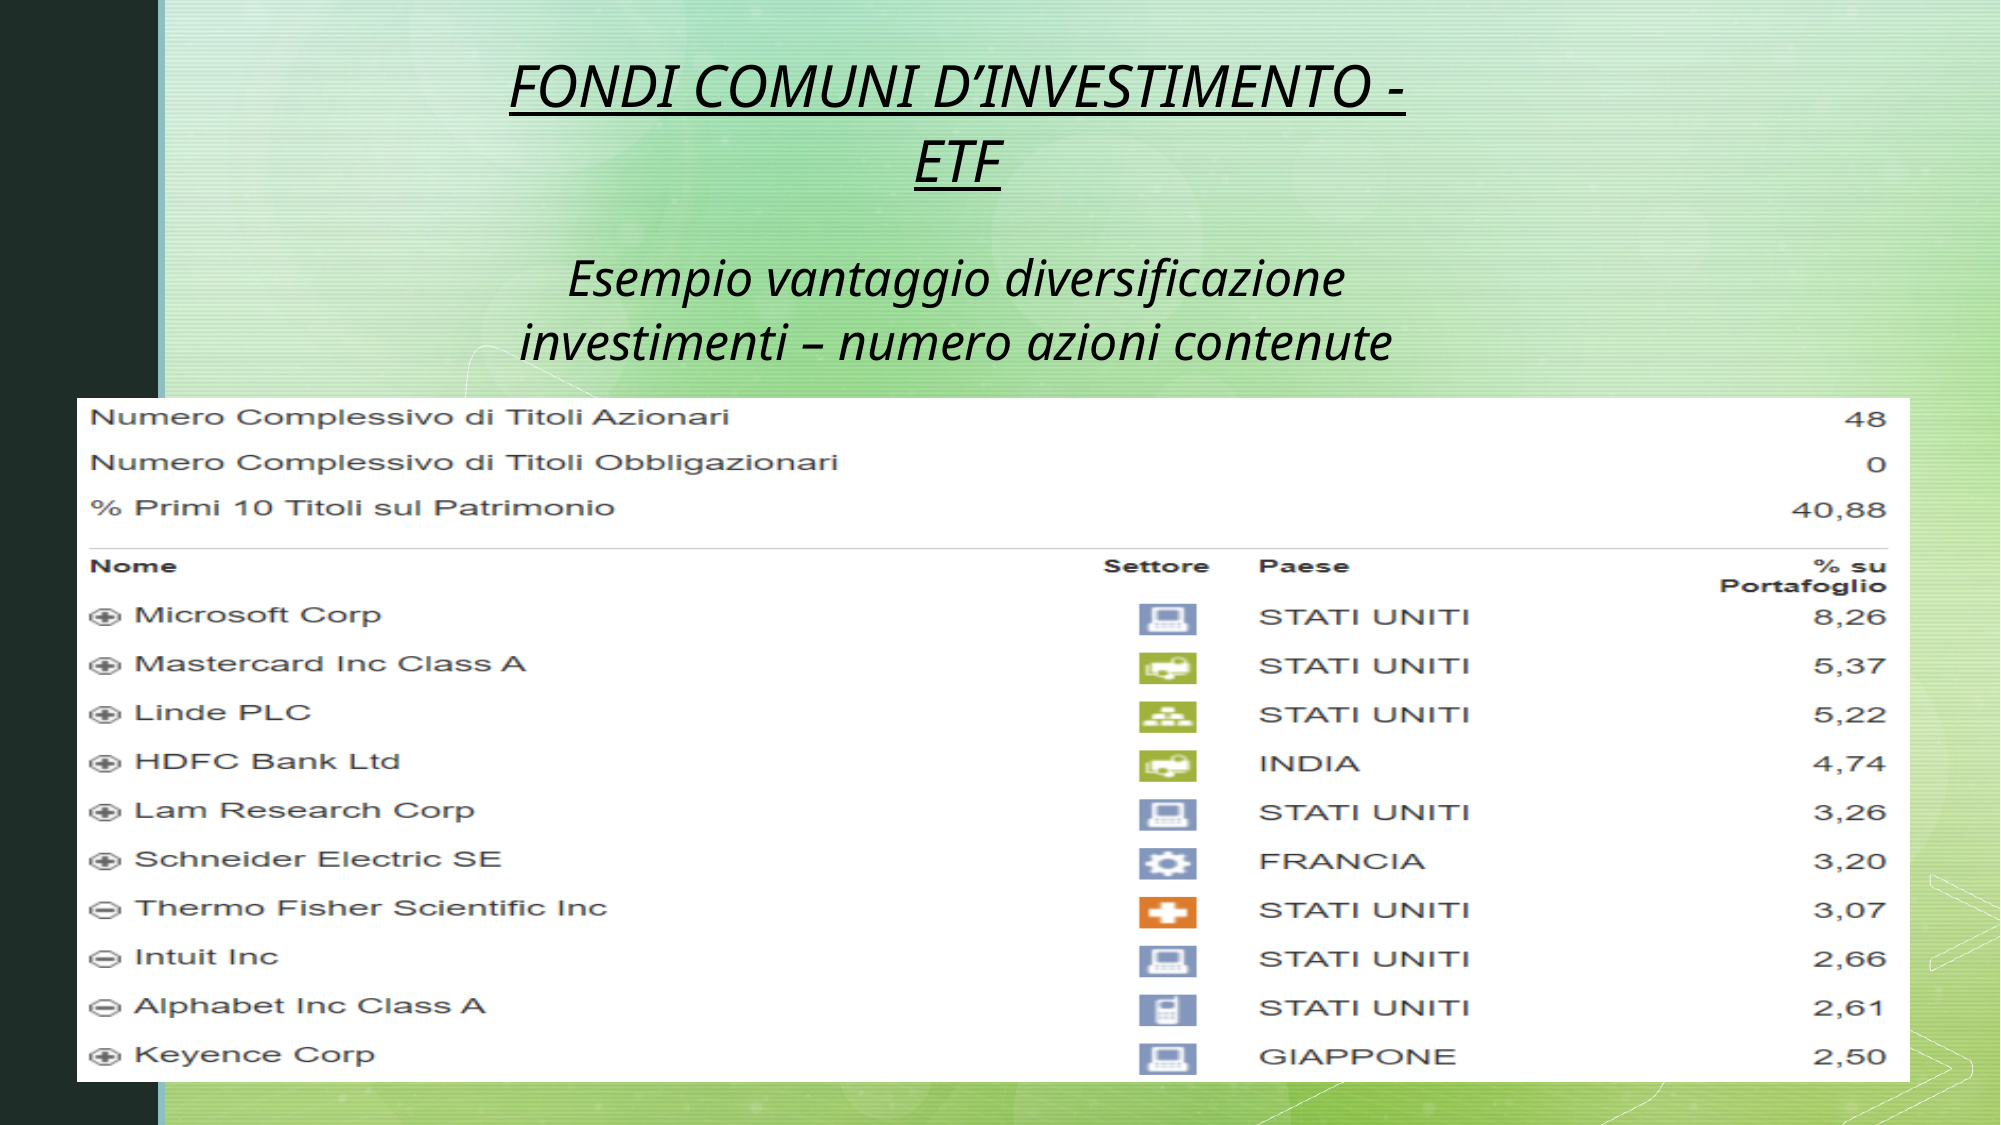

FONDI COMUNI D’INVESTIMENTO - ETF
Esempio vantaggio diversificazione investimenti – numero azioni contenute